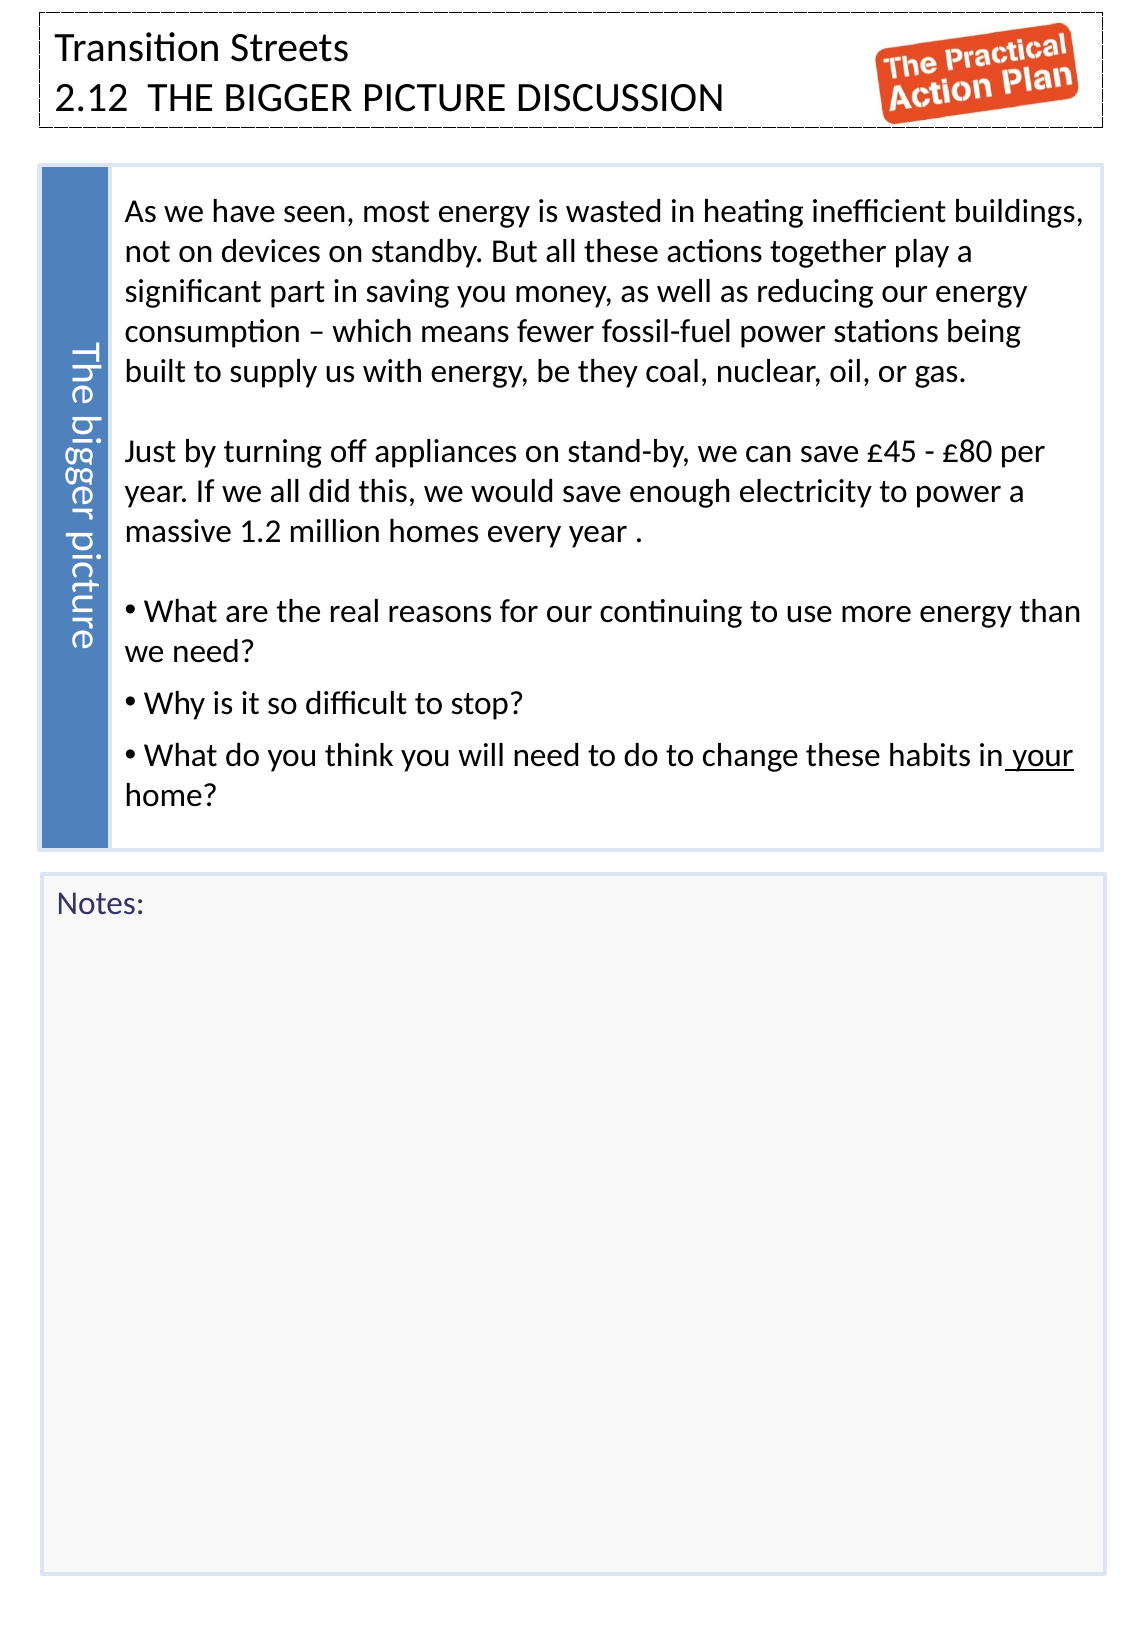

Transition Streets
2.12 THE BIGGER PICTURE DISCUSSION
As we have seen, most energy is wasted in heating inefficient buildings, not on devices on standby. But all these actions together play a significant part in saving you money, as well as reducing our energy consumption – which means fewer fossil-fuel power stations being built to supply us with energy, be they coal, nuclear, oil, or gas.
Just by turning off appliances on stand-by, we can save £45 - £80 per year. If we all did this, we would save enough electricity to power a massive 1.2 million homes every year .
 What are the real reasons for our continuing to use more energy than we need?
 Why is it so difficult to stop?
 What do you think you will need to do to change these habits in your home?
The bigger picture
Notes: